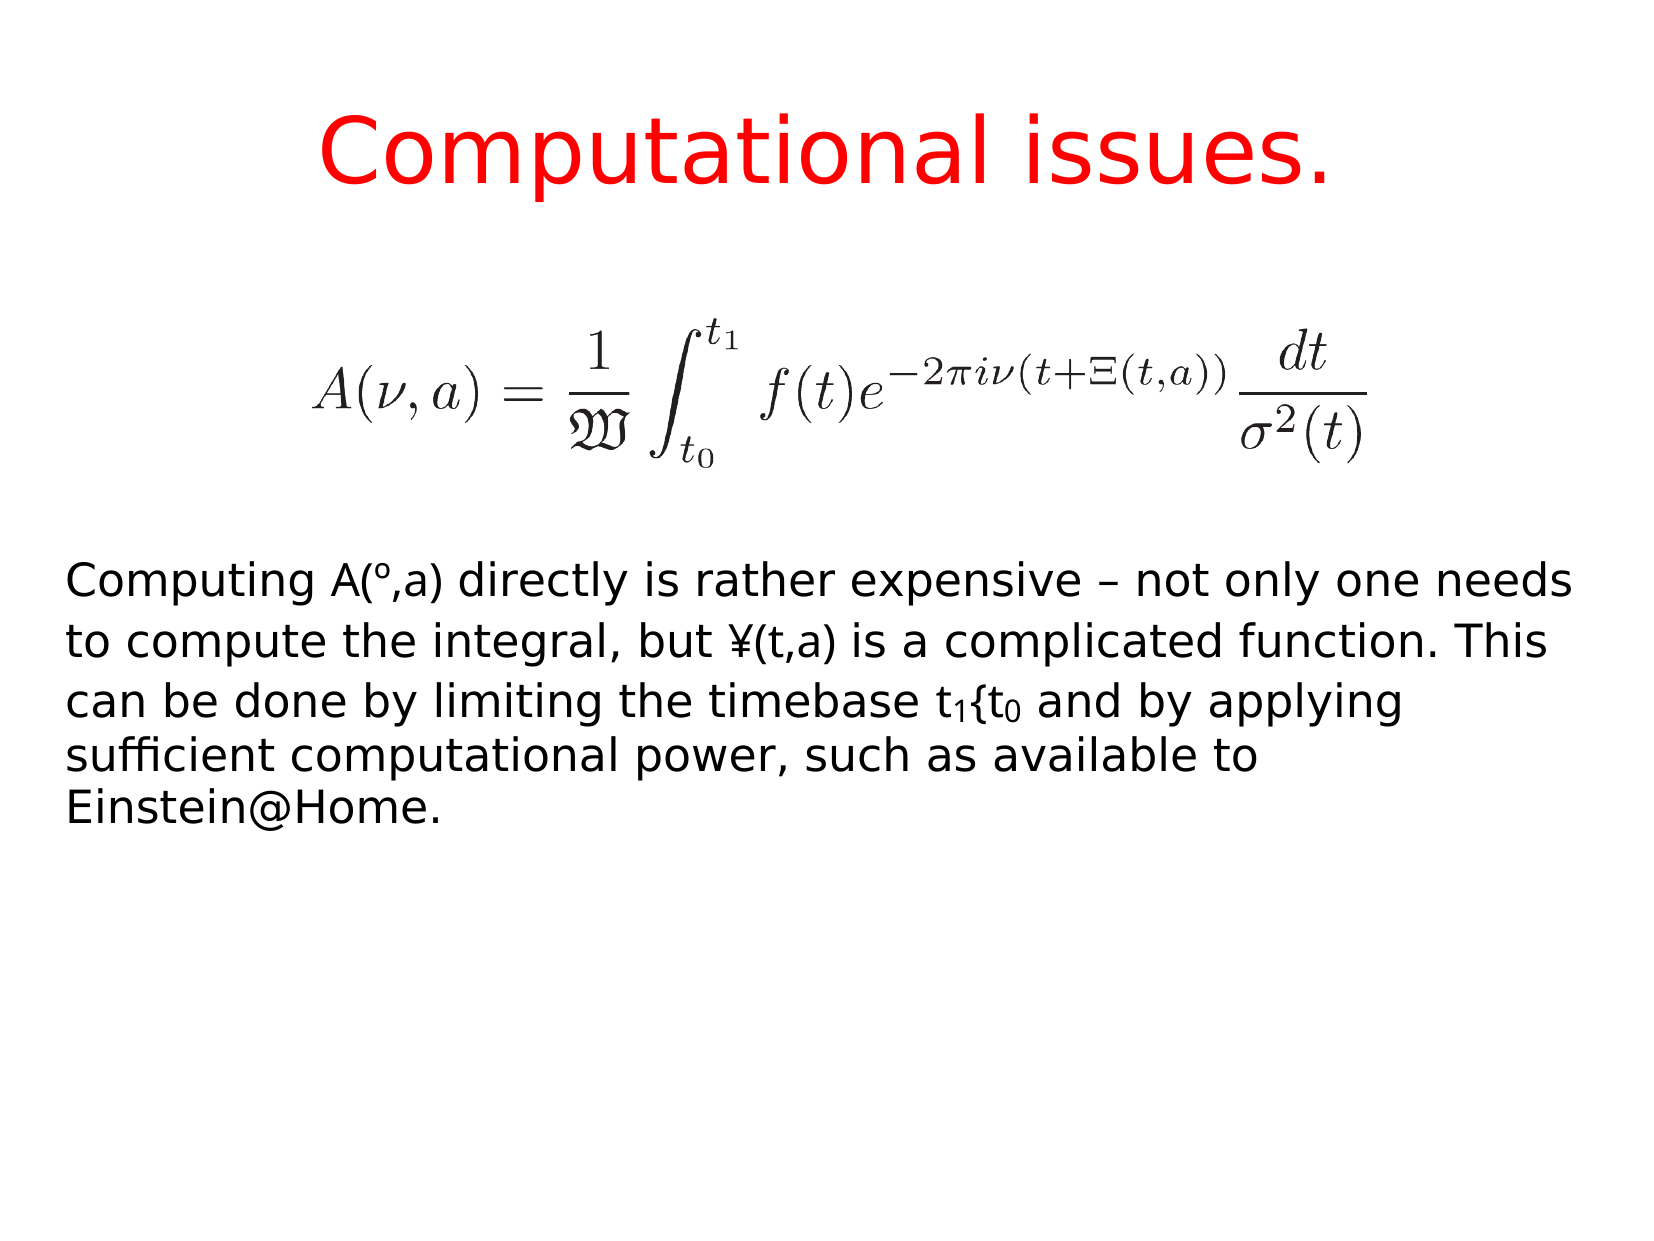

# Computational issues.
Computing A(º,a) directly is rather expensive – not only one needs to compute the integral, but ¥(t,a) is a complicated function. This can be done by limiting the timebase t1{t0 and by applying sufficient computational power, such as available to Einstein@Home.